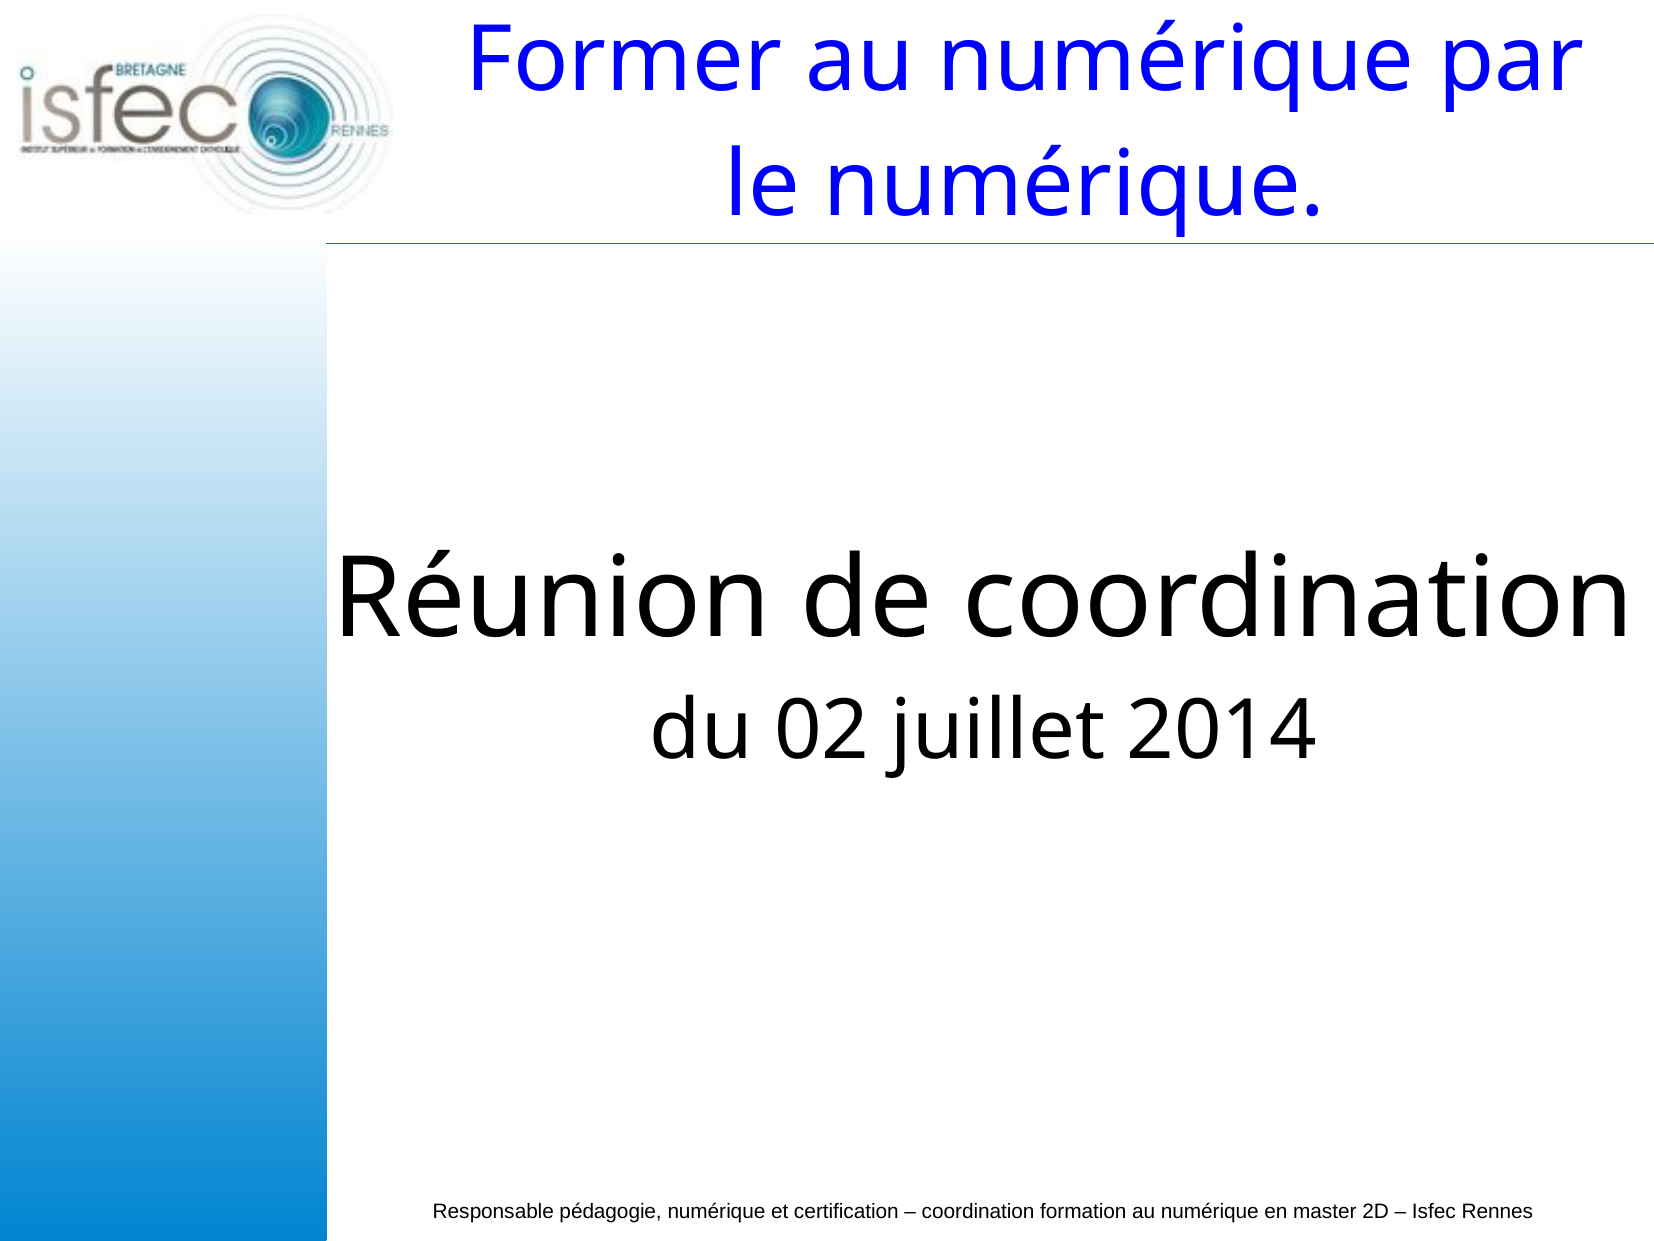

# Former au numérique par le numérique.
Réunion de coordination du 02 juillet 2014